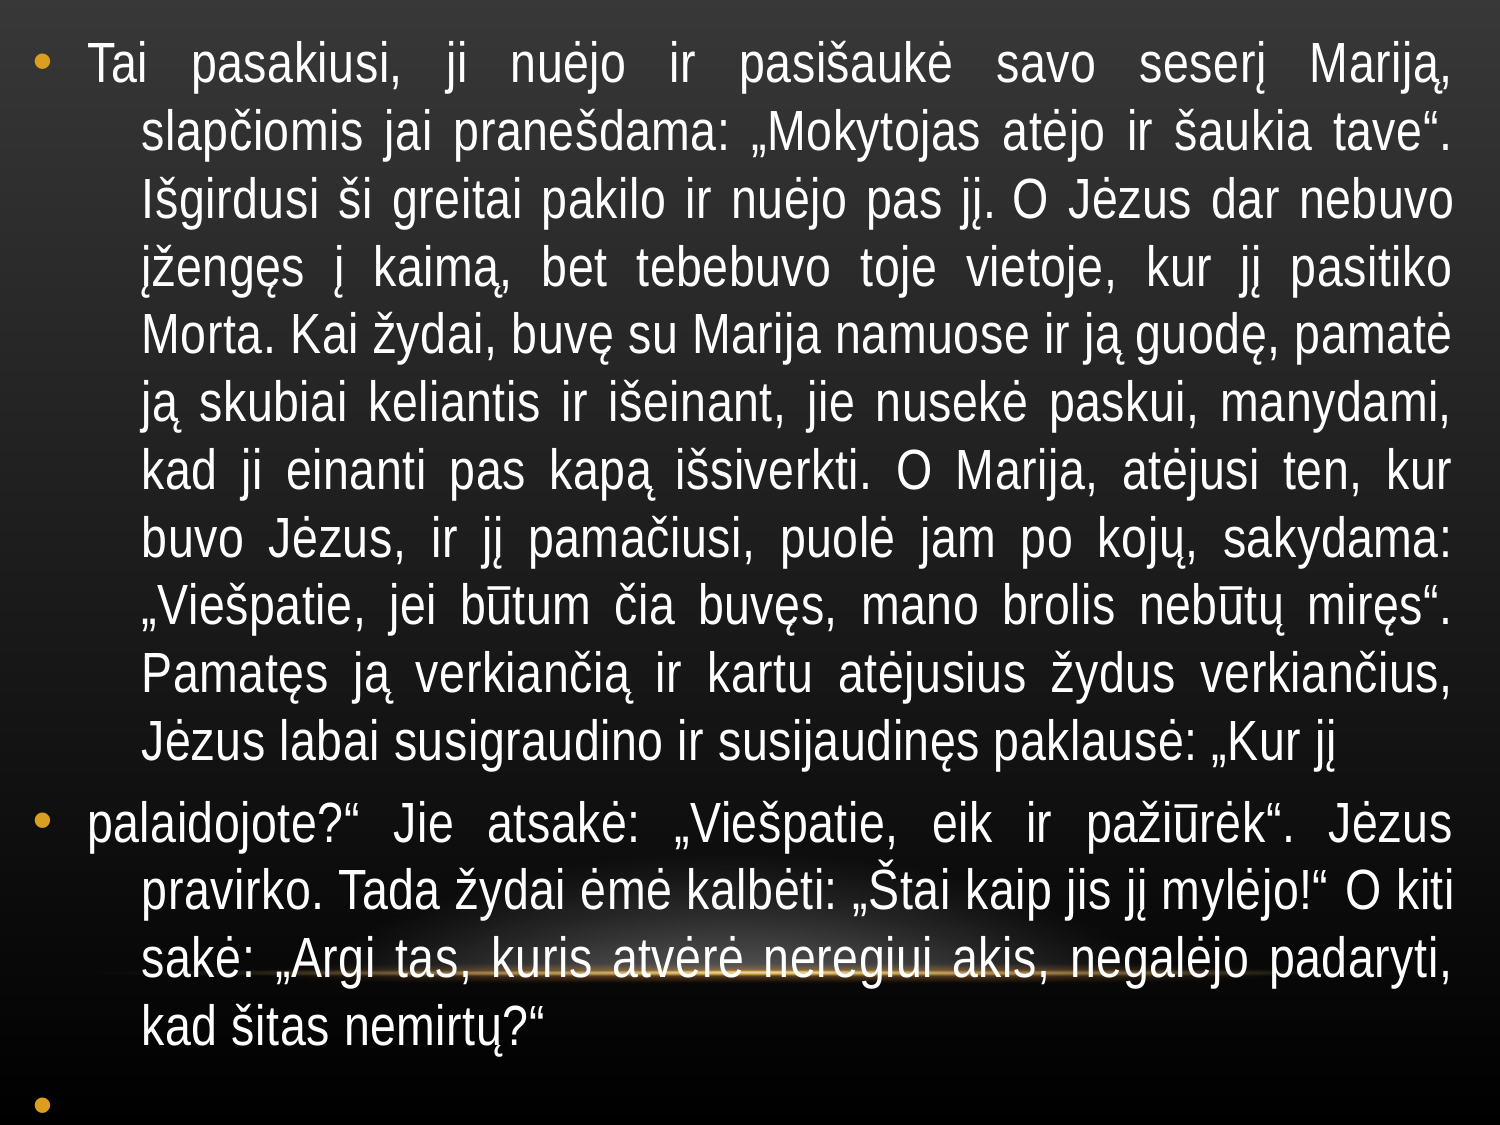

Tai pasakiusi, ji nuėjo ir pasišaukė savo seserį Mariją, slapčiomis jai pranešdama: „Mokytojas atėjo ir šaukia tave“. Išgirdusi ši greitai pakilo ir nuėjo pas jį. O Jėzus dar nebuvo įžengęs į kaimą, bet tebebuvo toje vietoje, kur jį pasitiko Morta. Kai žydai, buvę su Marija namuose ir ją guodę, pamatė ją skubiai keliantis ir išeinant, jie nusekė paskui, manydami, kad ji einanti pas kapą išsiverkti. O Marija, atėjusi ten, kur buvo Jėzus, ir jį pamačiusi, puolė jam po kojų, sakydama: „Viešpatie, jei būtum čia buvęs, mano brolis nebūtų miręs“. Pamatęs ją verkiančią ir kartu atėjusius žydus verkiančius, Jėzus labai susigraudino ir susijaudinęs paklausė: „Kur jį
palaidojote?“ Jie atsakė: „Viešpatie, eik ir pažiūrėk“. Jėzus pravirko. Tada žydai ėmė kalbėti: „Štai kaip jis jį mylėjo!“ O kiti sakė: „Argi tas, kuris atvėrė neregiui akis, negalėjo padaryti, kad šitas nemirtų?“
#